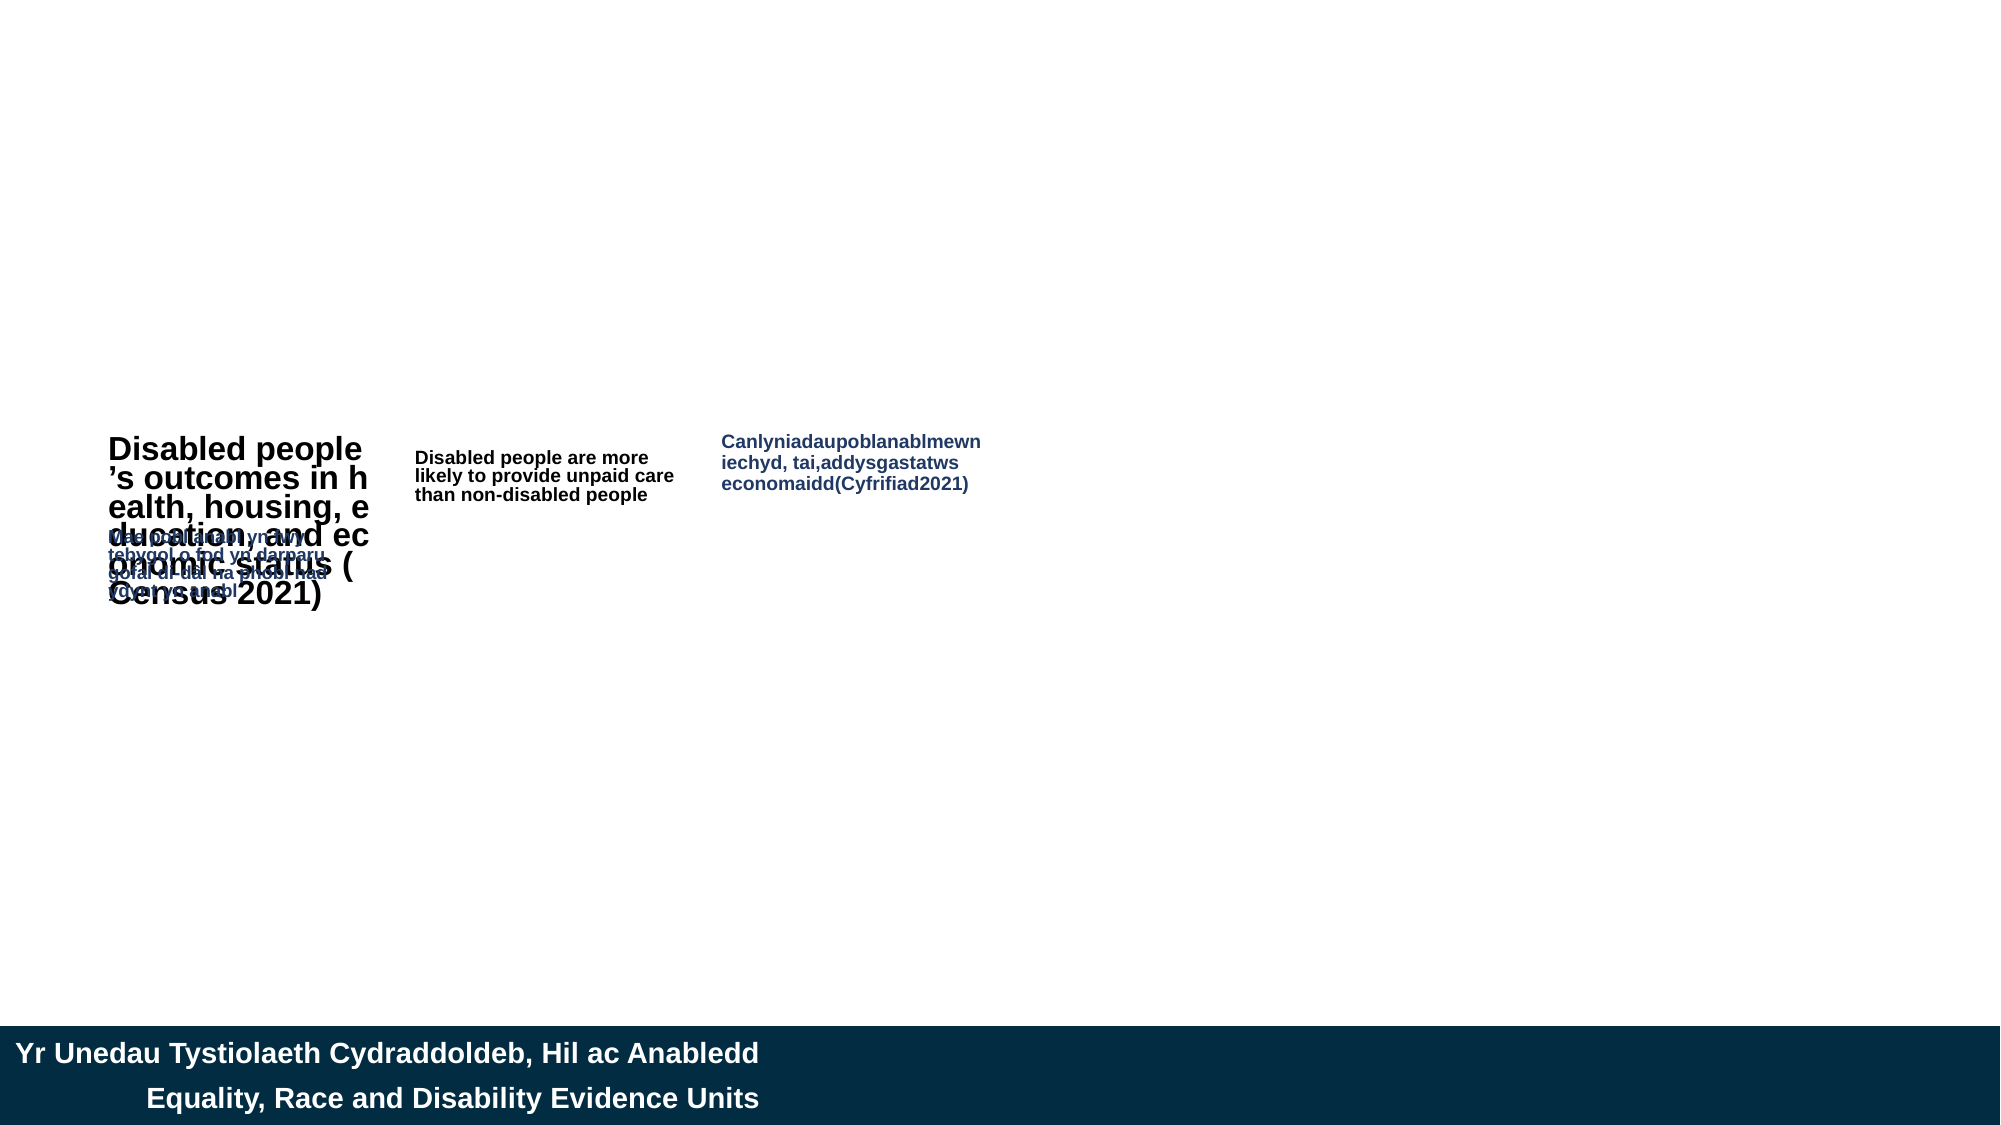

# Disabled people’s outcomes in health, housing, education, and economic status (Census 2021)
Disabled people are more likely to provide unpaid care than non-disabled people
Canlyniadaupoblanablmewniechyd, tai,addysgastatwseconomaidd(Cyfrifiad2021)
Mae pobl anabl yn fwy tebygol o fod yn darparu gofal di-dâl na phobl nad ydynt yn anabl